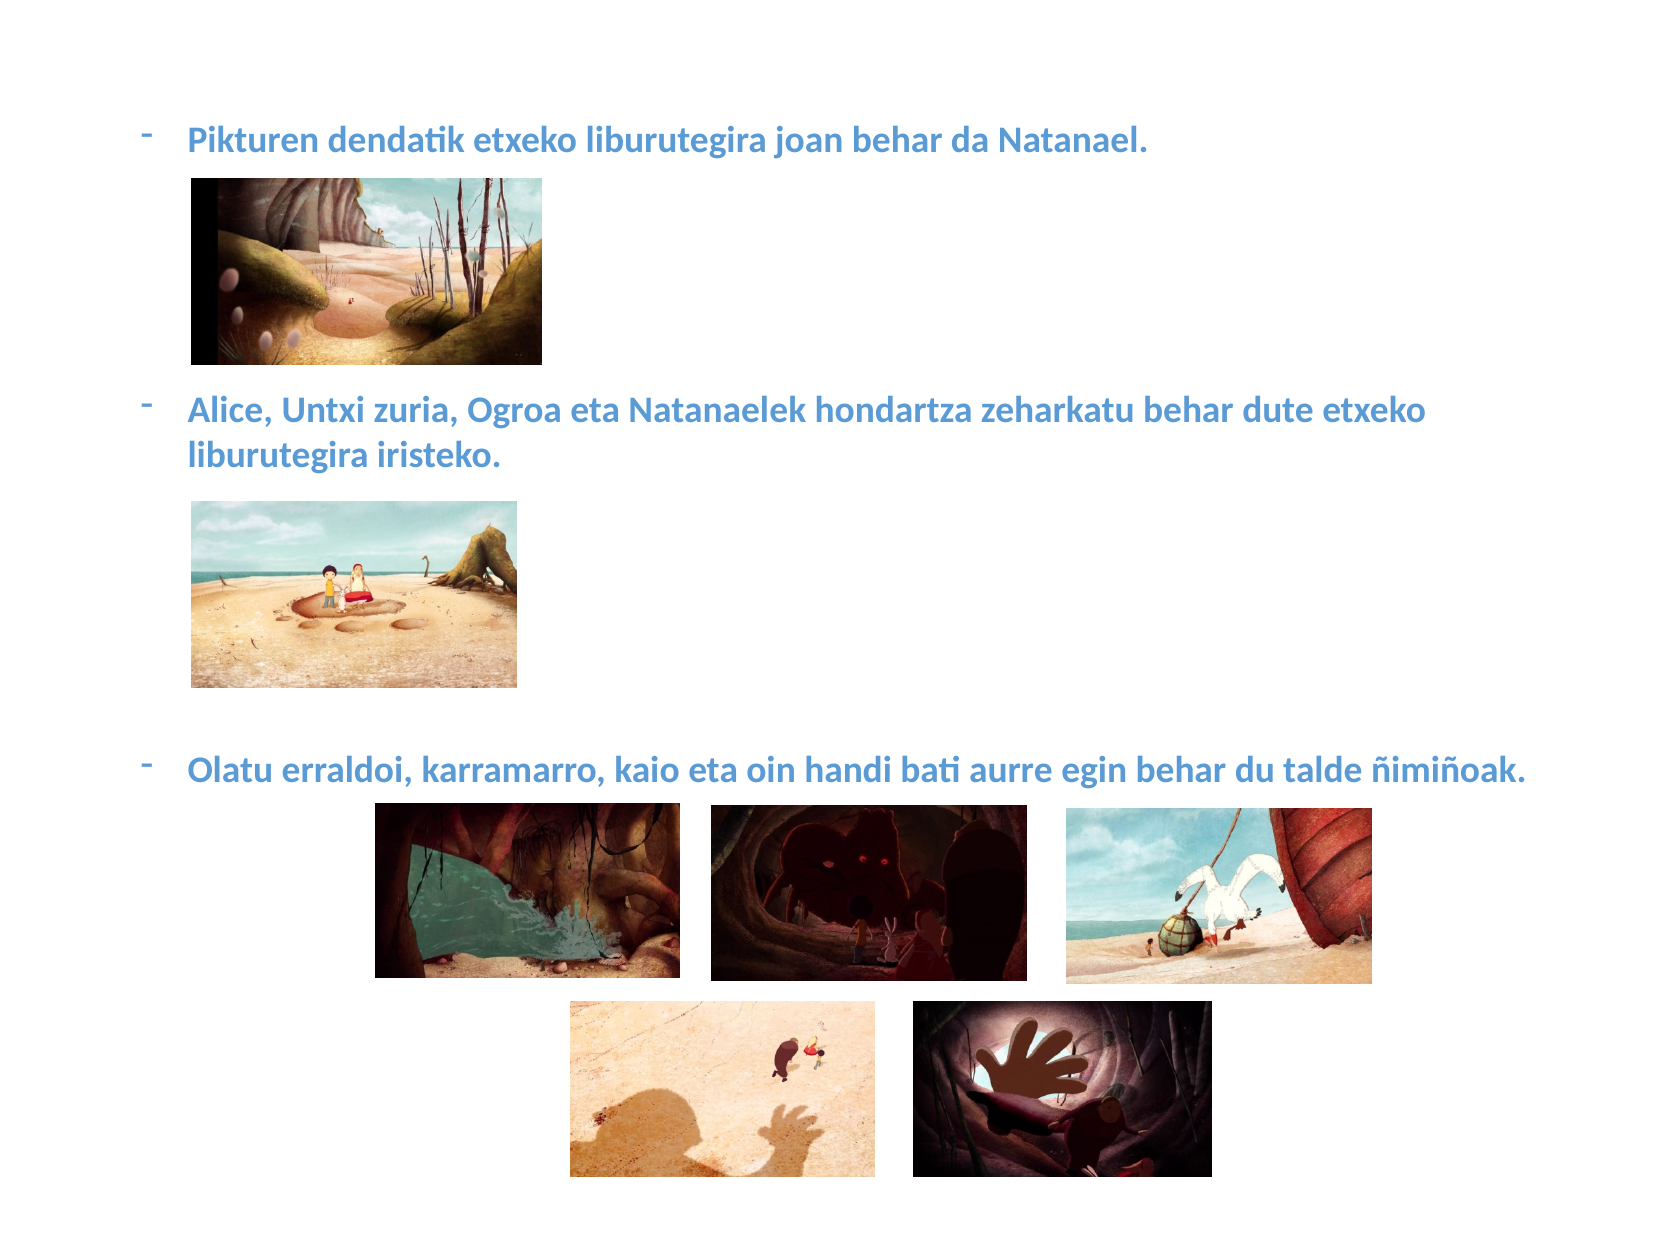

Pikturen dendatik etxeko liburutegira joan behar da Natanael.
Alice, Untxi zuria, Ogroa eta Natanaelek hondartza zeharkatu behar dute etxeko liburutegira iristeko.
Olatu erraldoi, karramarro, kaio eta oin handi bati aurre egin behar du talde ñimiñoak.